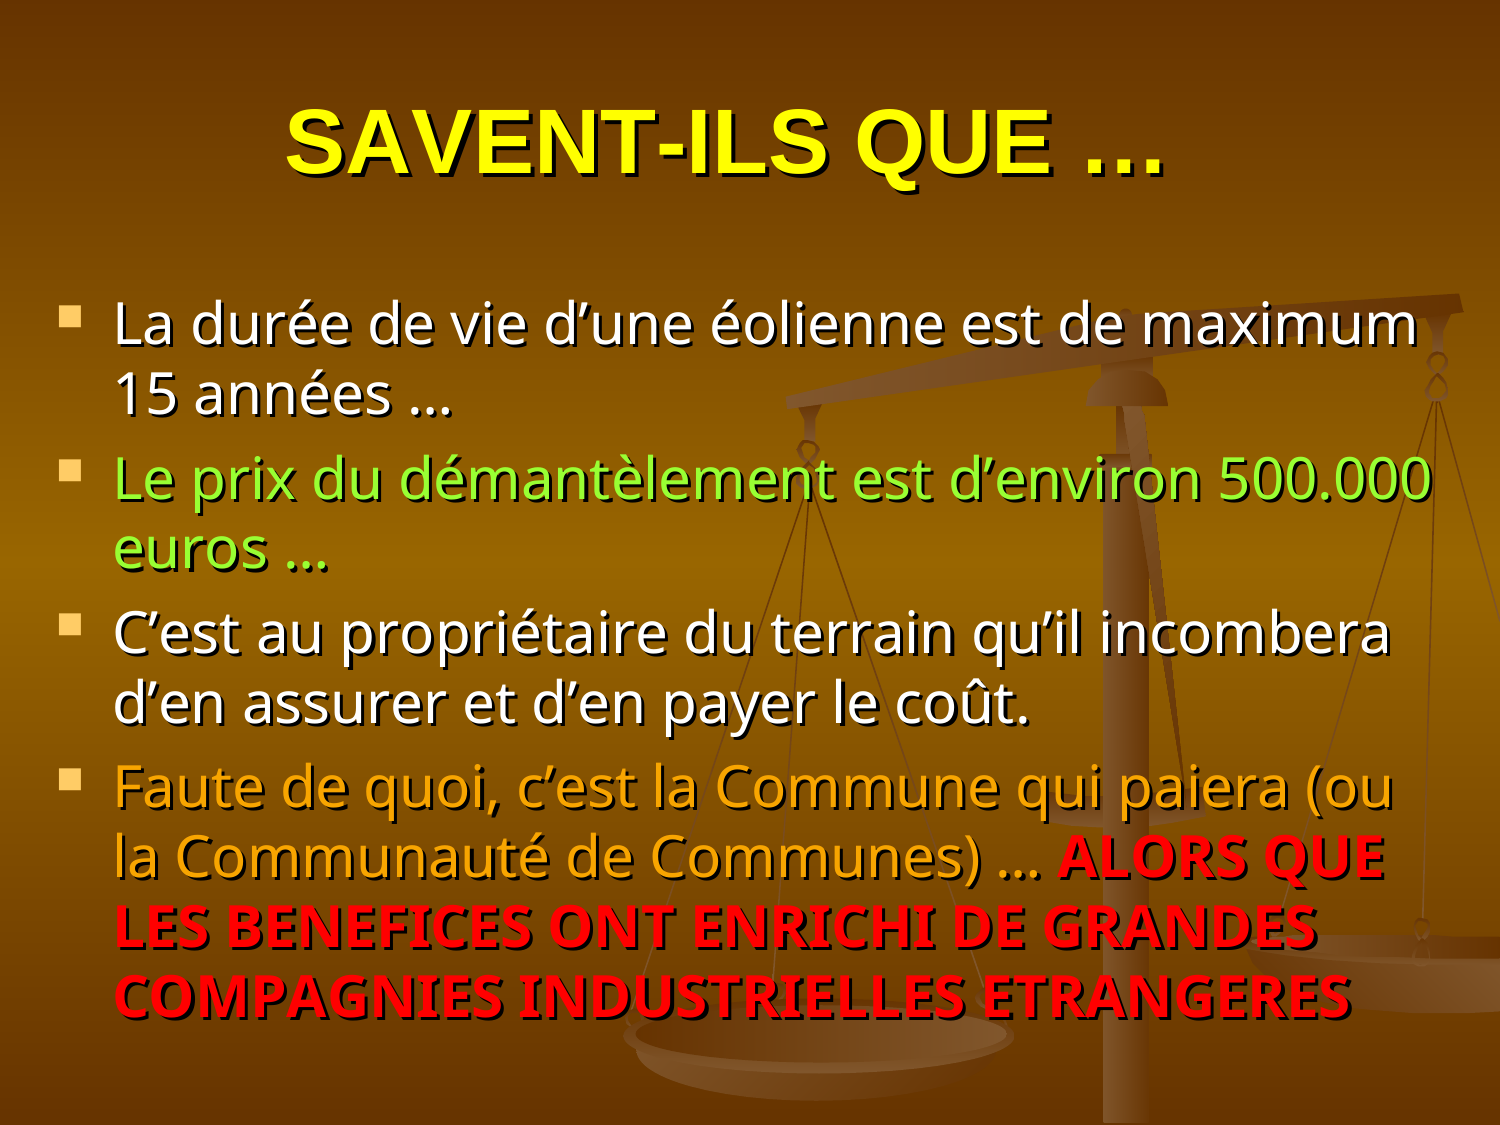

# SAVENT-ILS QUE …
La durée de vie d’une éolienne est de maximum 15 années …
Le prix du démantèlement est d’environ 500.000 euros …
C’est au propriétaire du terrain qu’il incombera d’en assurer et d’en payer le coût.
Faute de quoi, c’est la Commune qui paiera (ou la Communauté de Communes) … ALORS QUE LES BENEFICES ONT ENRICHI DE GRANDES COMPAGNIES INDUSTRIELLES ETRANGERES